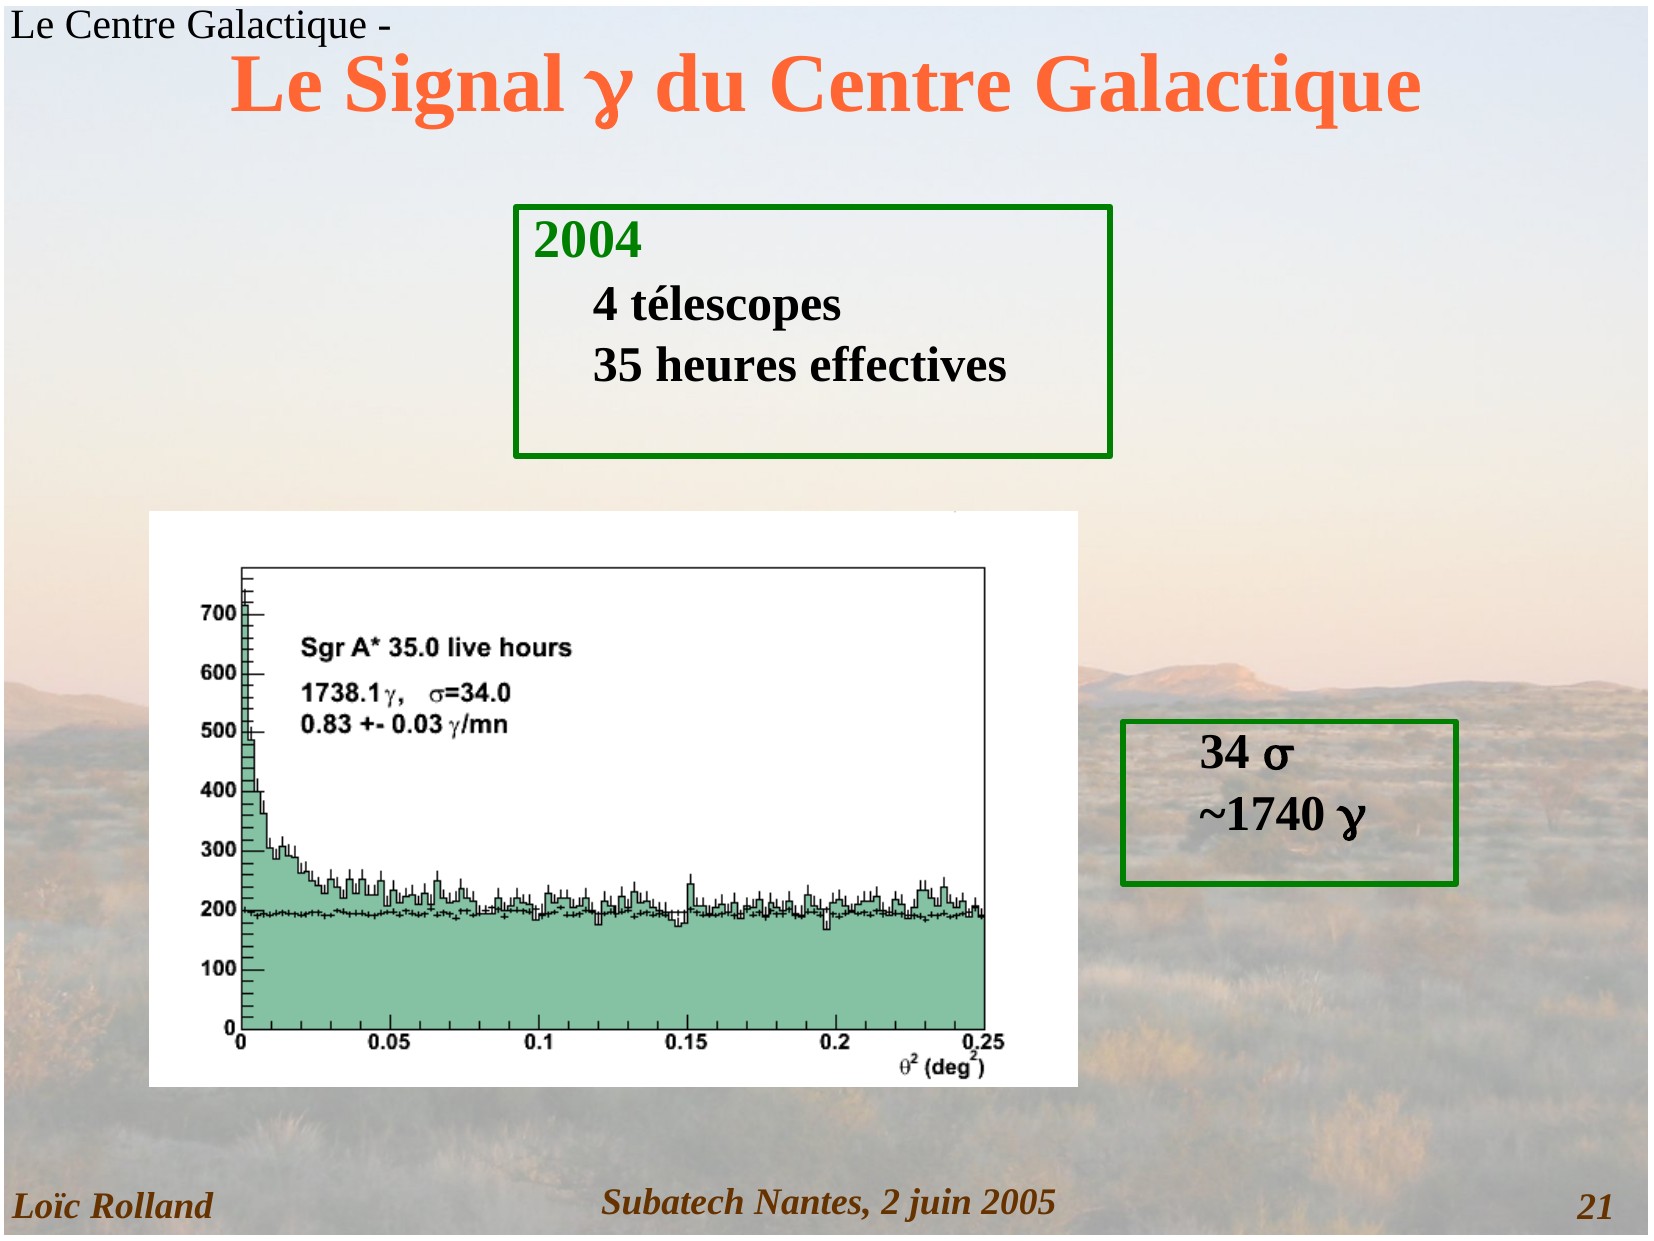

Le Centre Galactique -
# Le Signal  du Centre Galactique
2004
4 télescopes
35 heures effectives
34 
~1740 